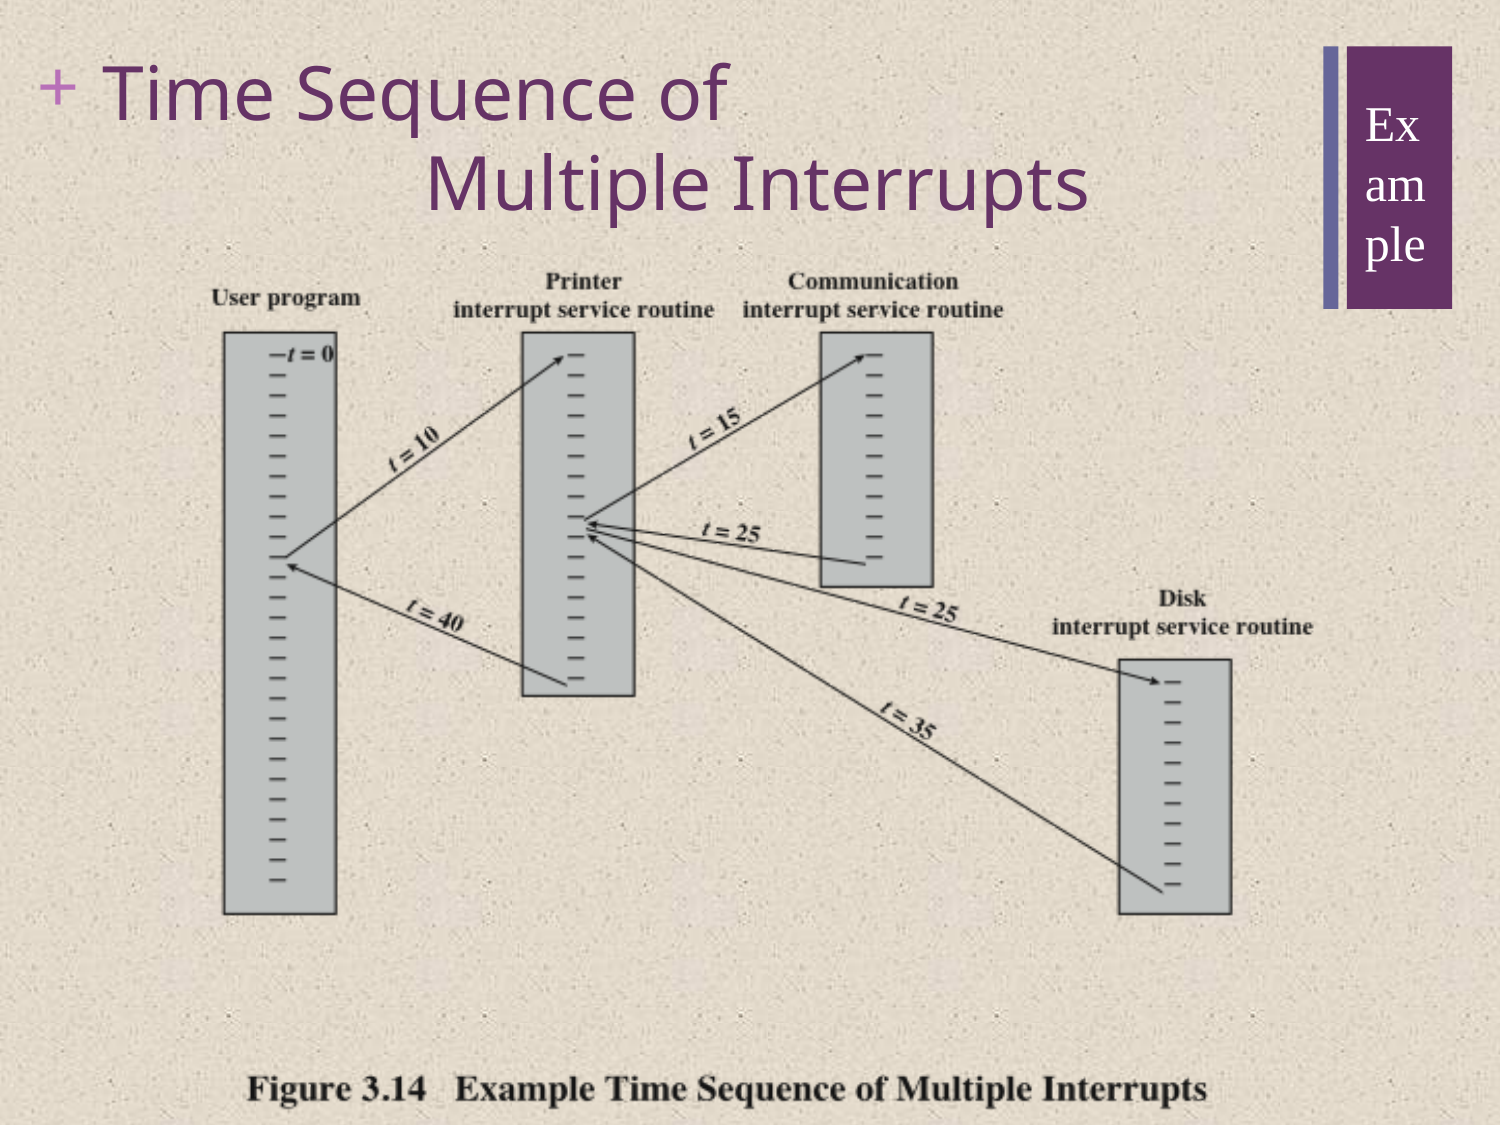

# Time Sequence of Multiple Interrupts
Example